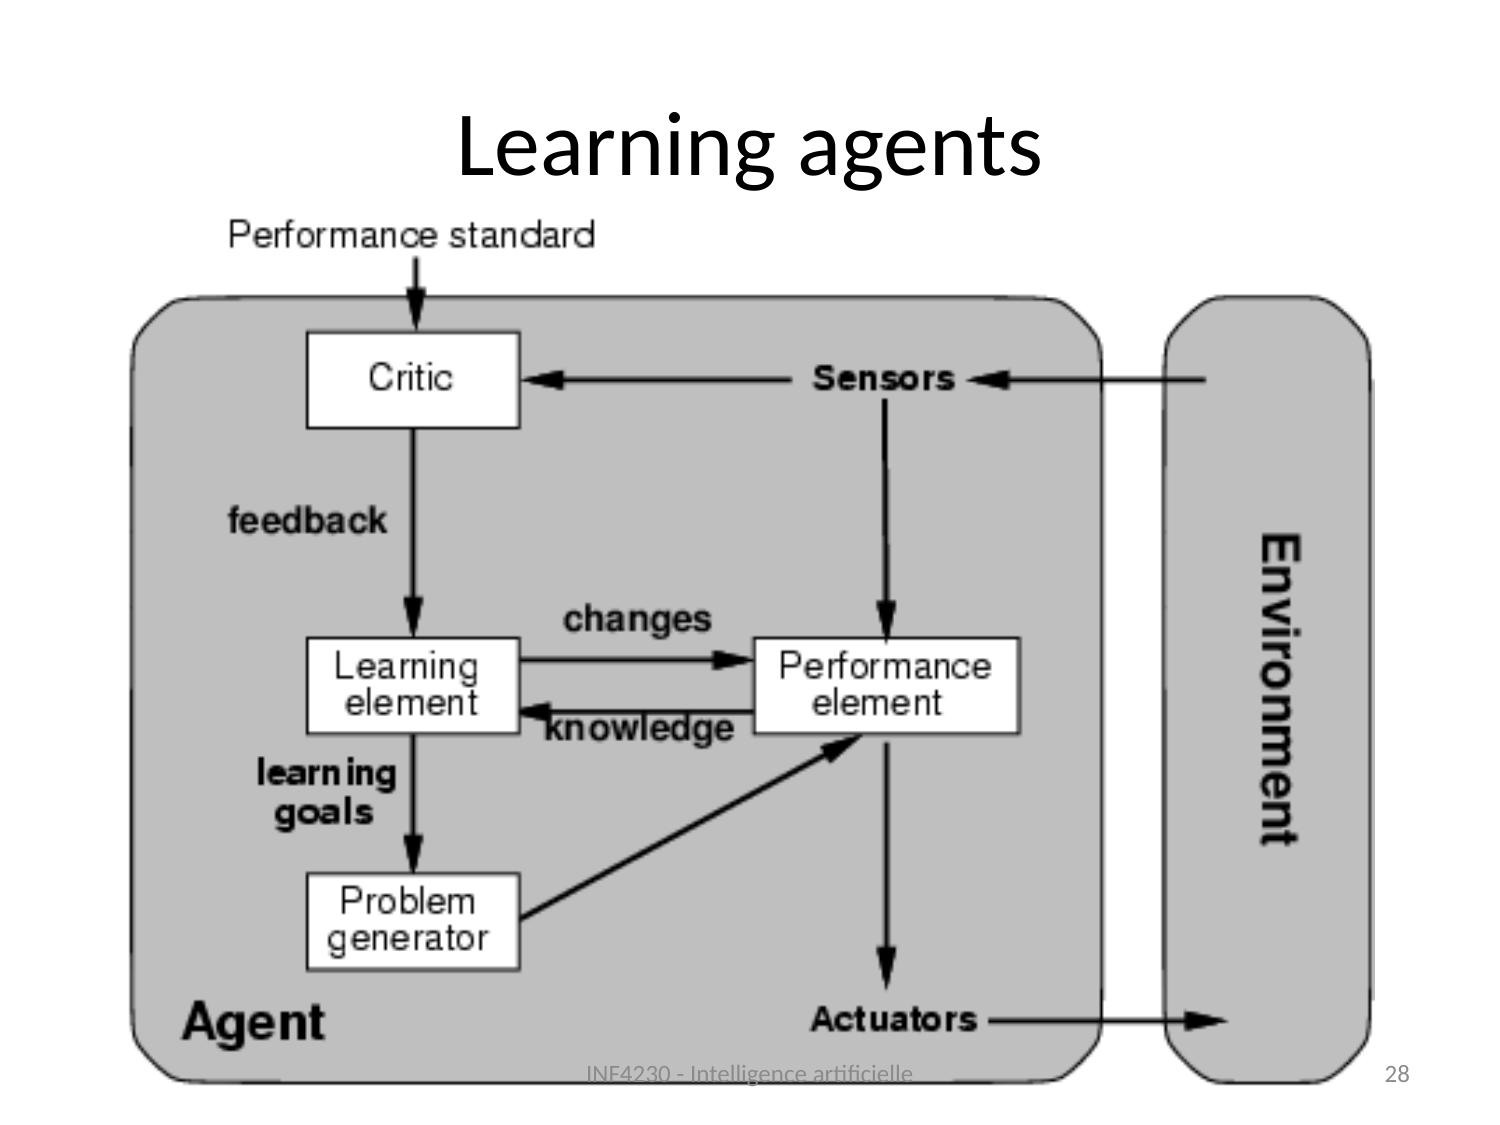

# Learning agents
INF4230 - Intelligence artificielle